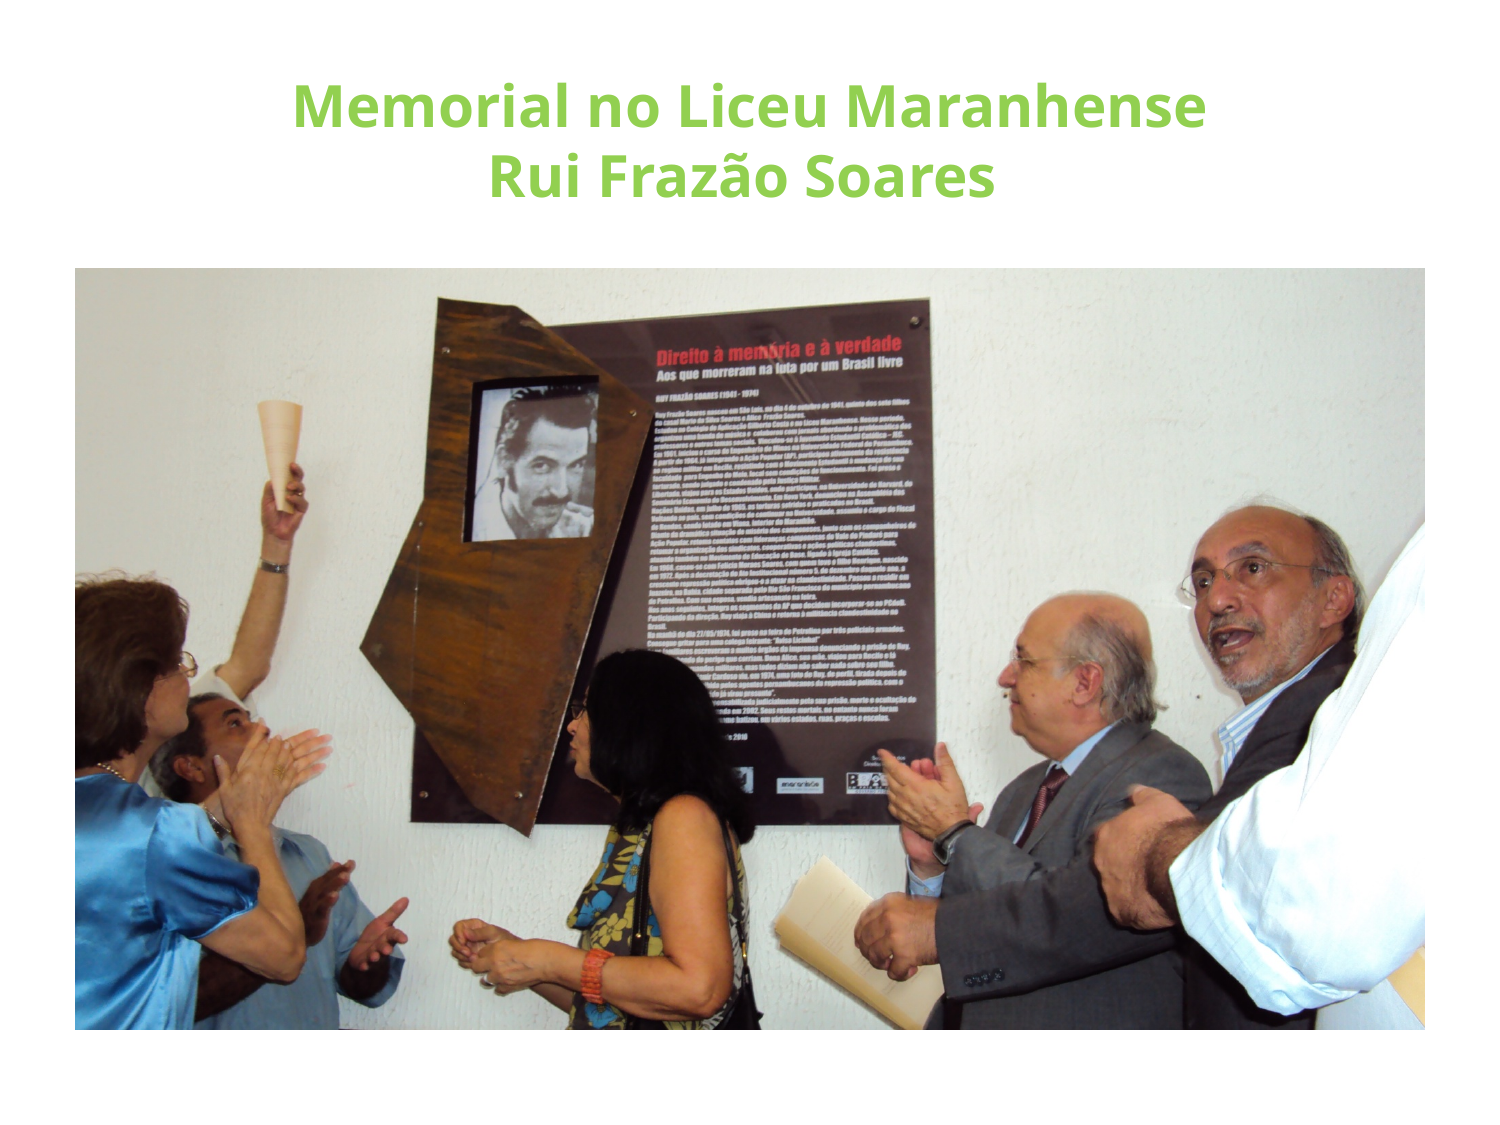

# Memorial no Liceu Maranhense Rui Frazão Soares